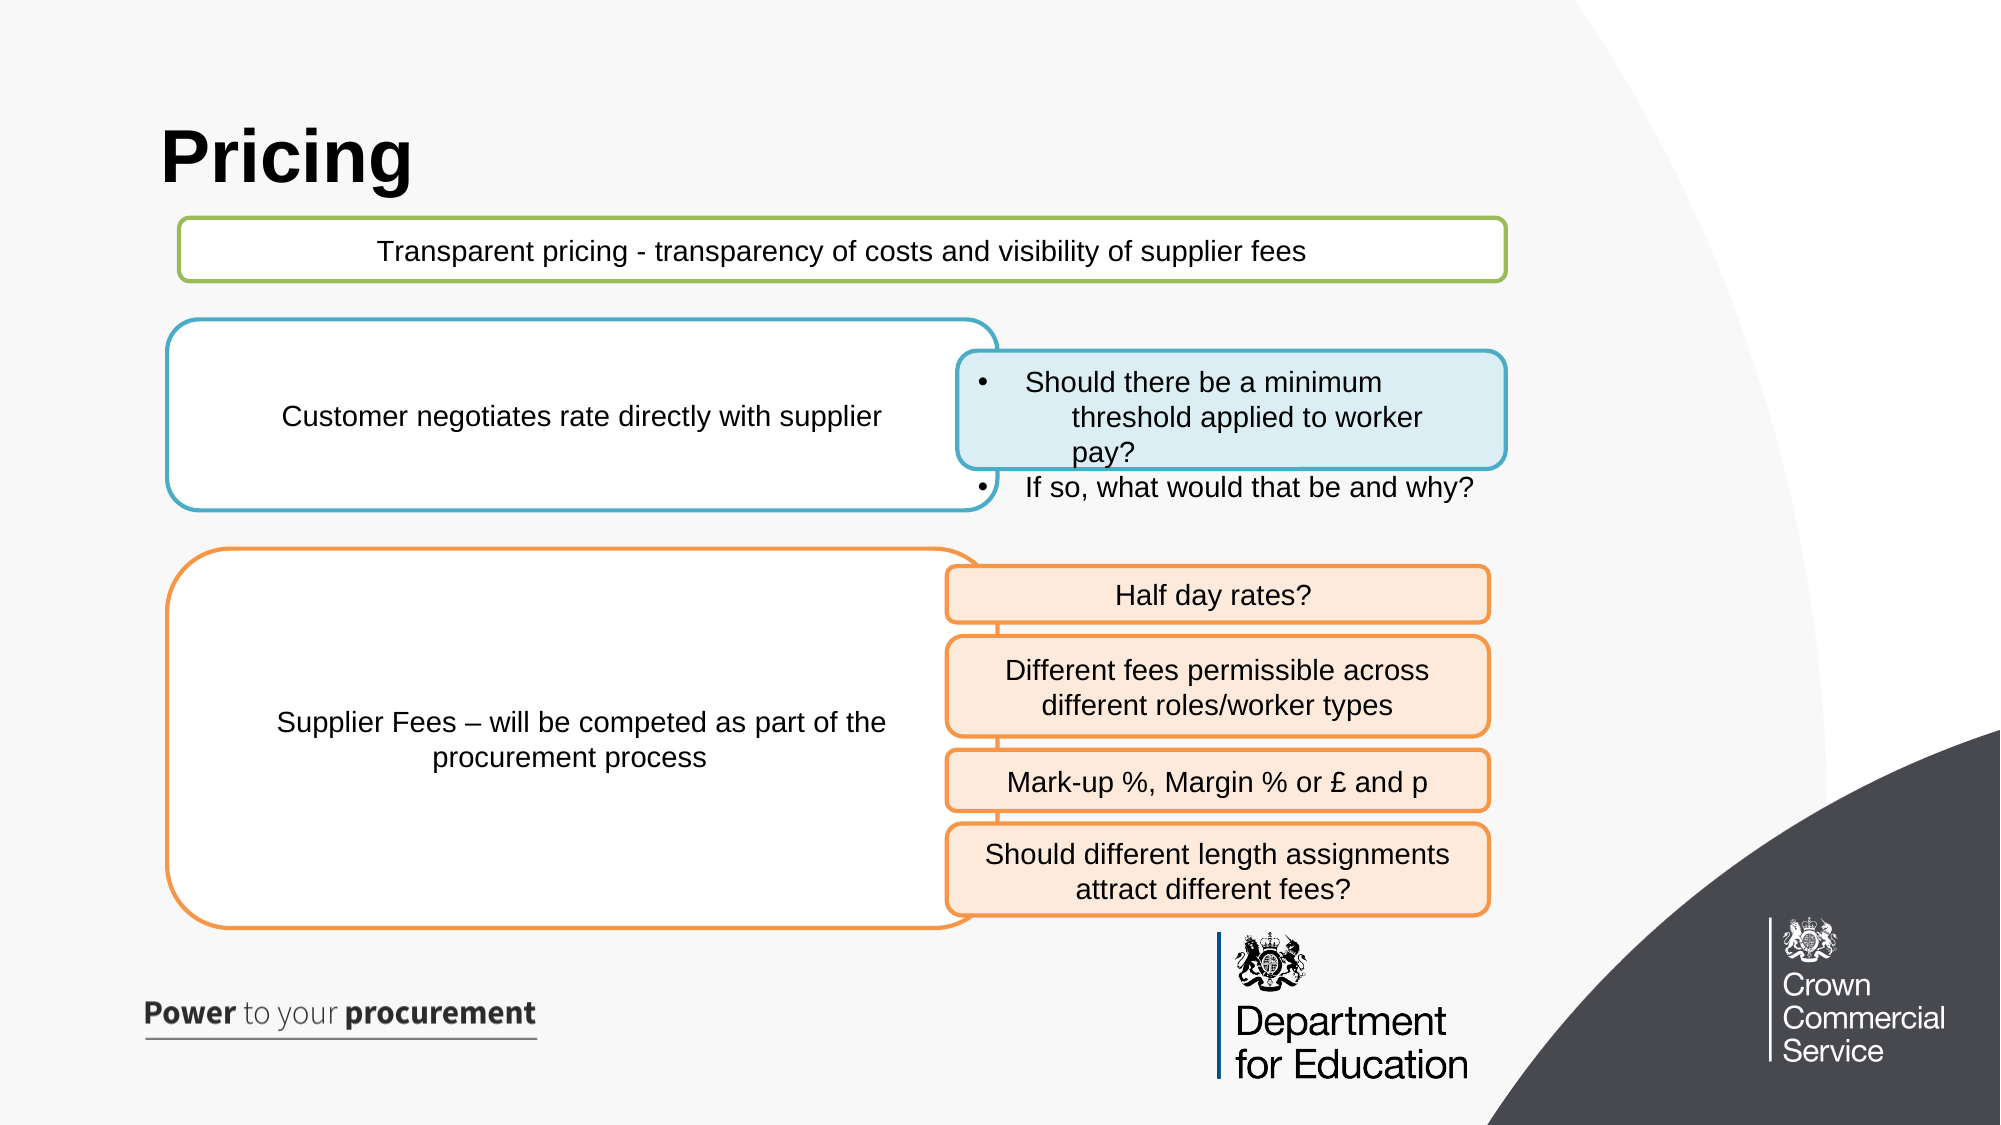

Pricing
Transparent pricing - transparency of costs and visibility of supplier fees
Customer negotiates rate directly with supplier
Should there be a minimum threshold applied to worker pay?
If so, what would that be and why?
Supplier Fees – will be competed as part of the procurement process
Half day rates?
Different fees permissible across different roles/worker types
Mark-up %, Margin % or £ and p
Should different length assignments attract different fees?